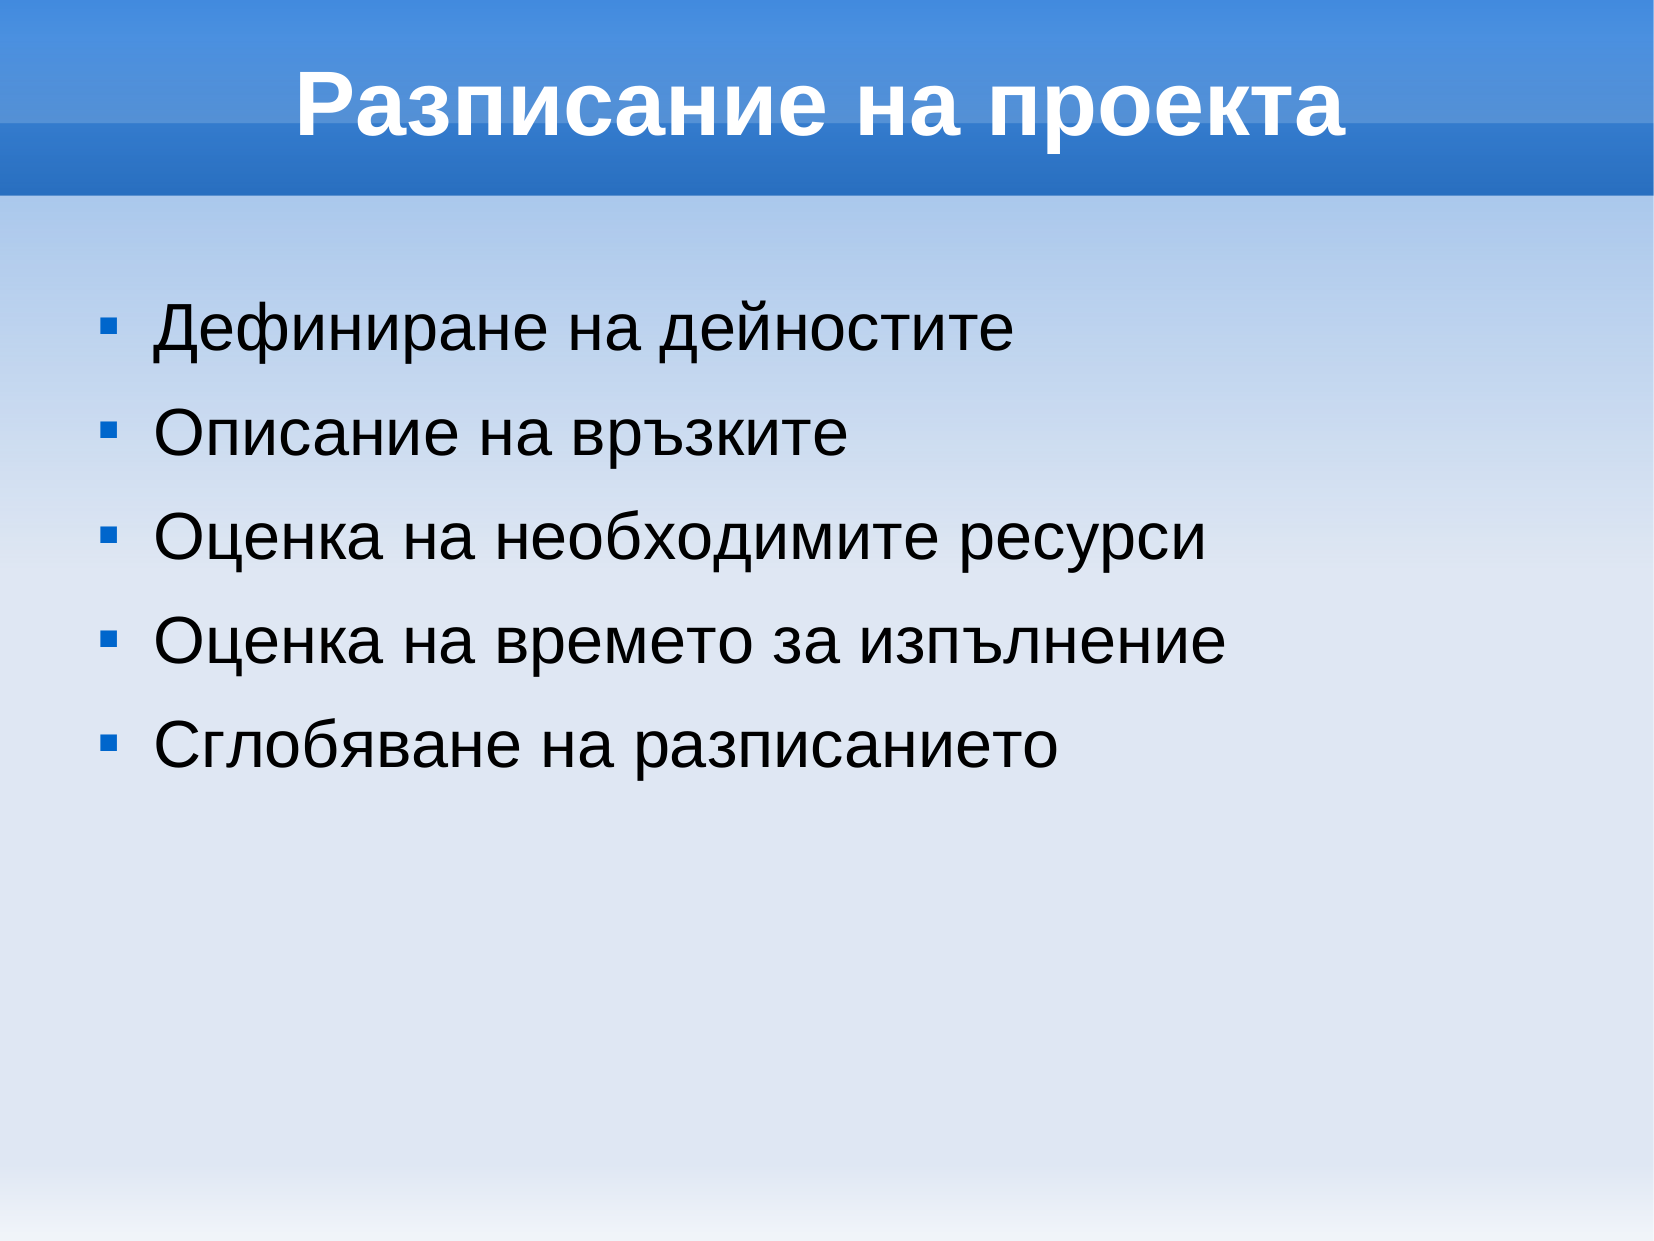

# Разписание на проекта
Дефиниране на дейностите
Описание на връзките
Оценка на необходимите ресурси
Оценка на времето за изпълнение
Сглобяване на разписанието